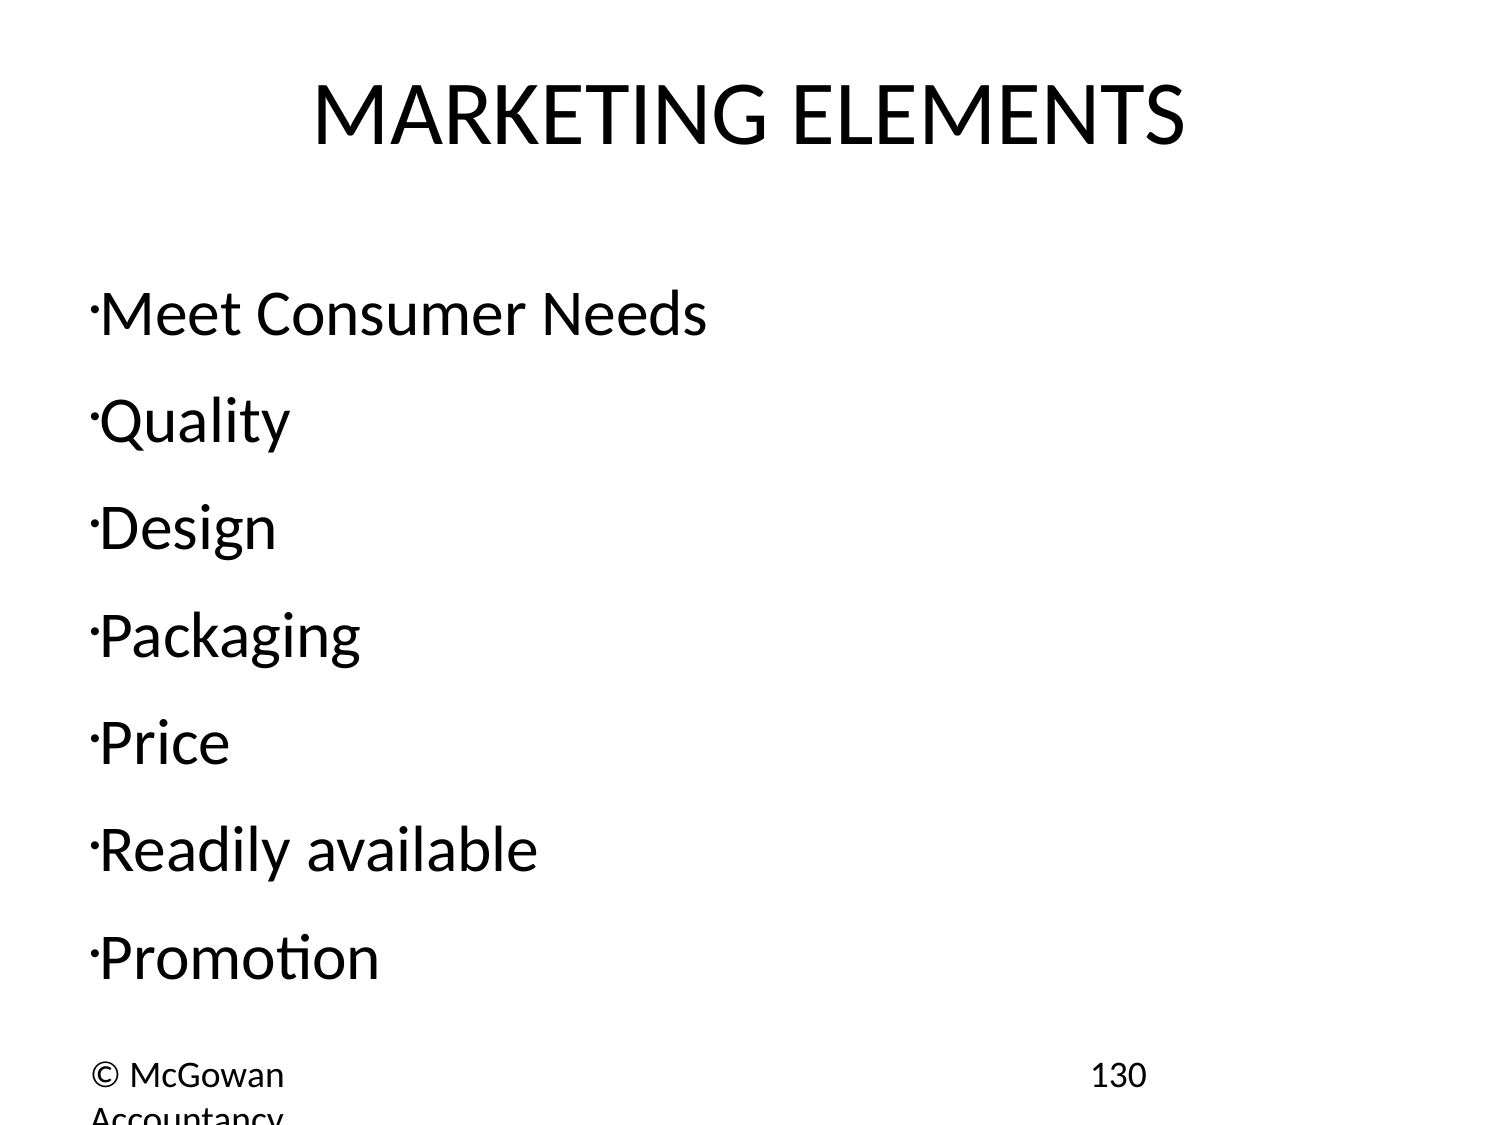

# MARKETING ELEMENTS
Meet Consumer Needs
Quality
Design
Packaging
Price
Readily available
Promotion
© McGowan Accountancy Services
130